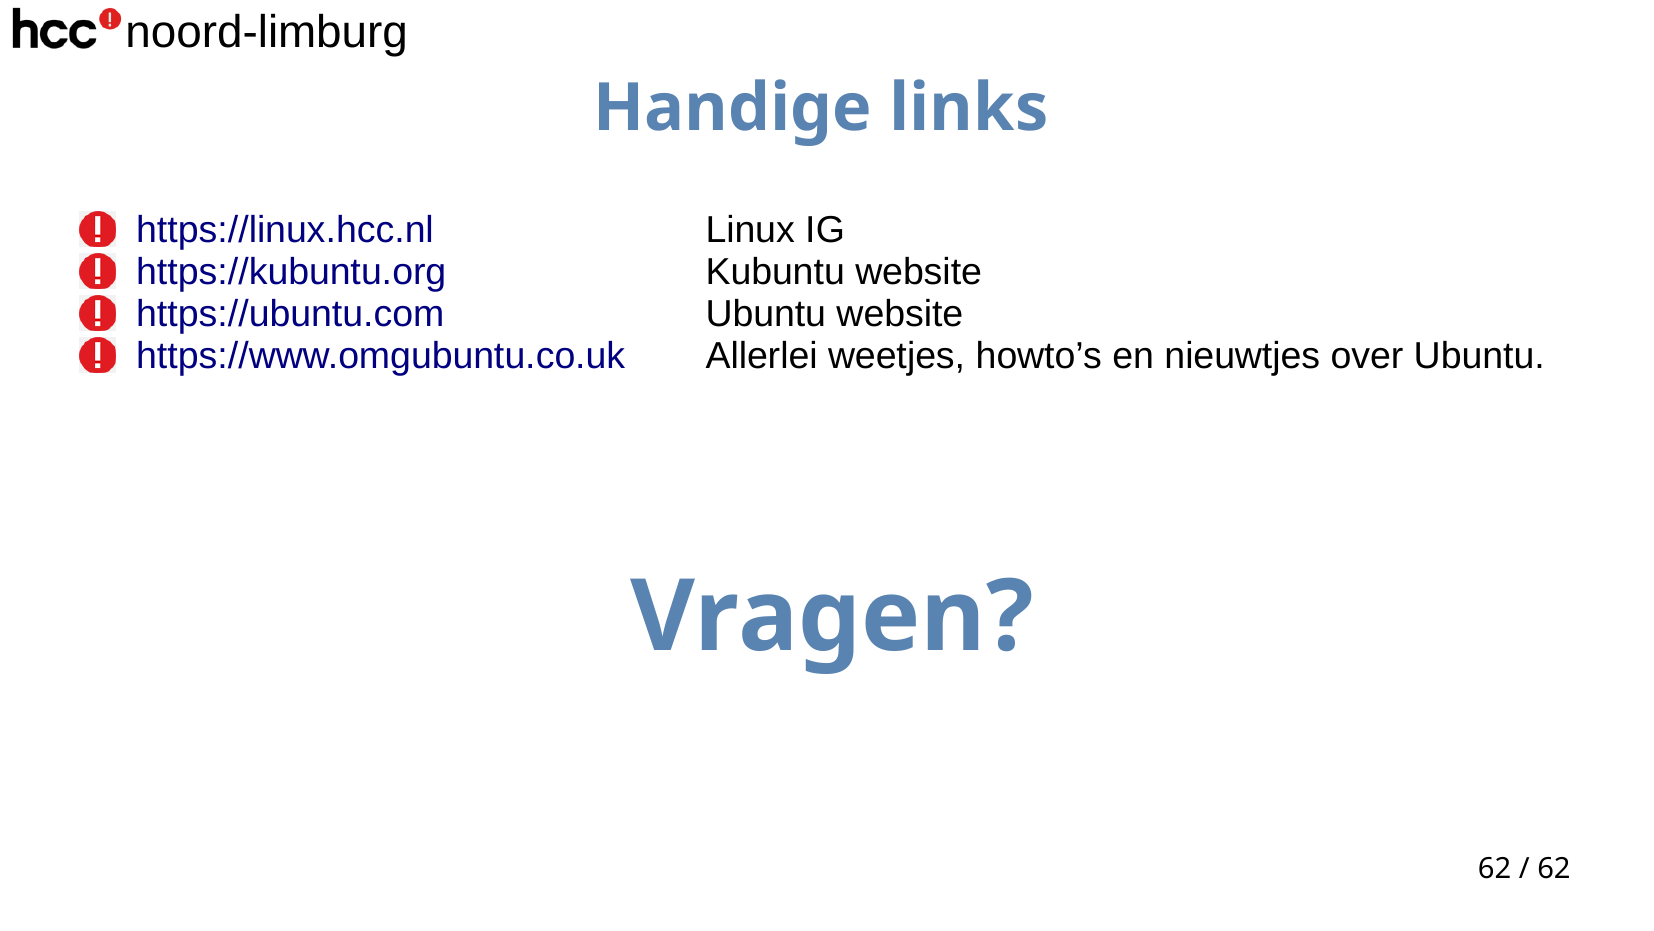

Handige links
 https://linux.hcc.nl				Linux IG
 https://kubuntu.org				Kubuntu website
 https://ubuntu.com				Ubuntu website
 https://www.omgubuntu.co.uk 	Allerlei weetjes, howto’s en nieuwtjes over Ubuntu.
# Vragen?
62